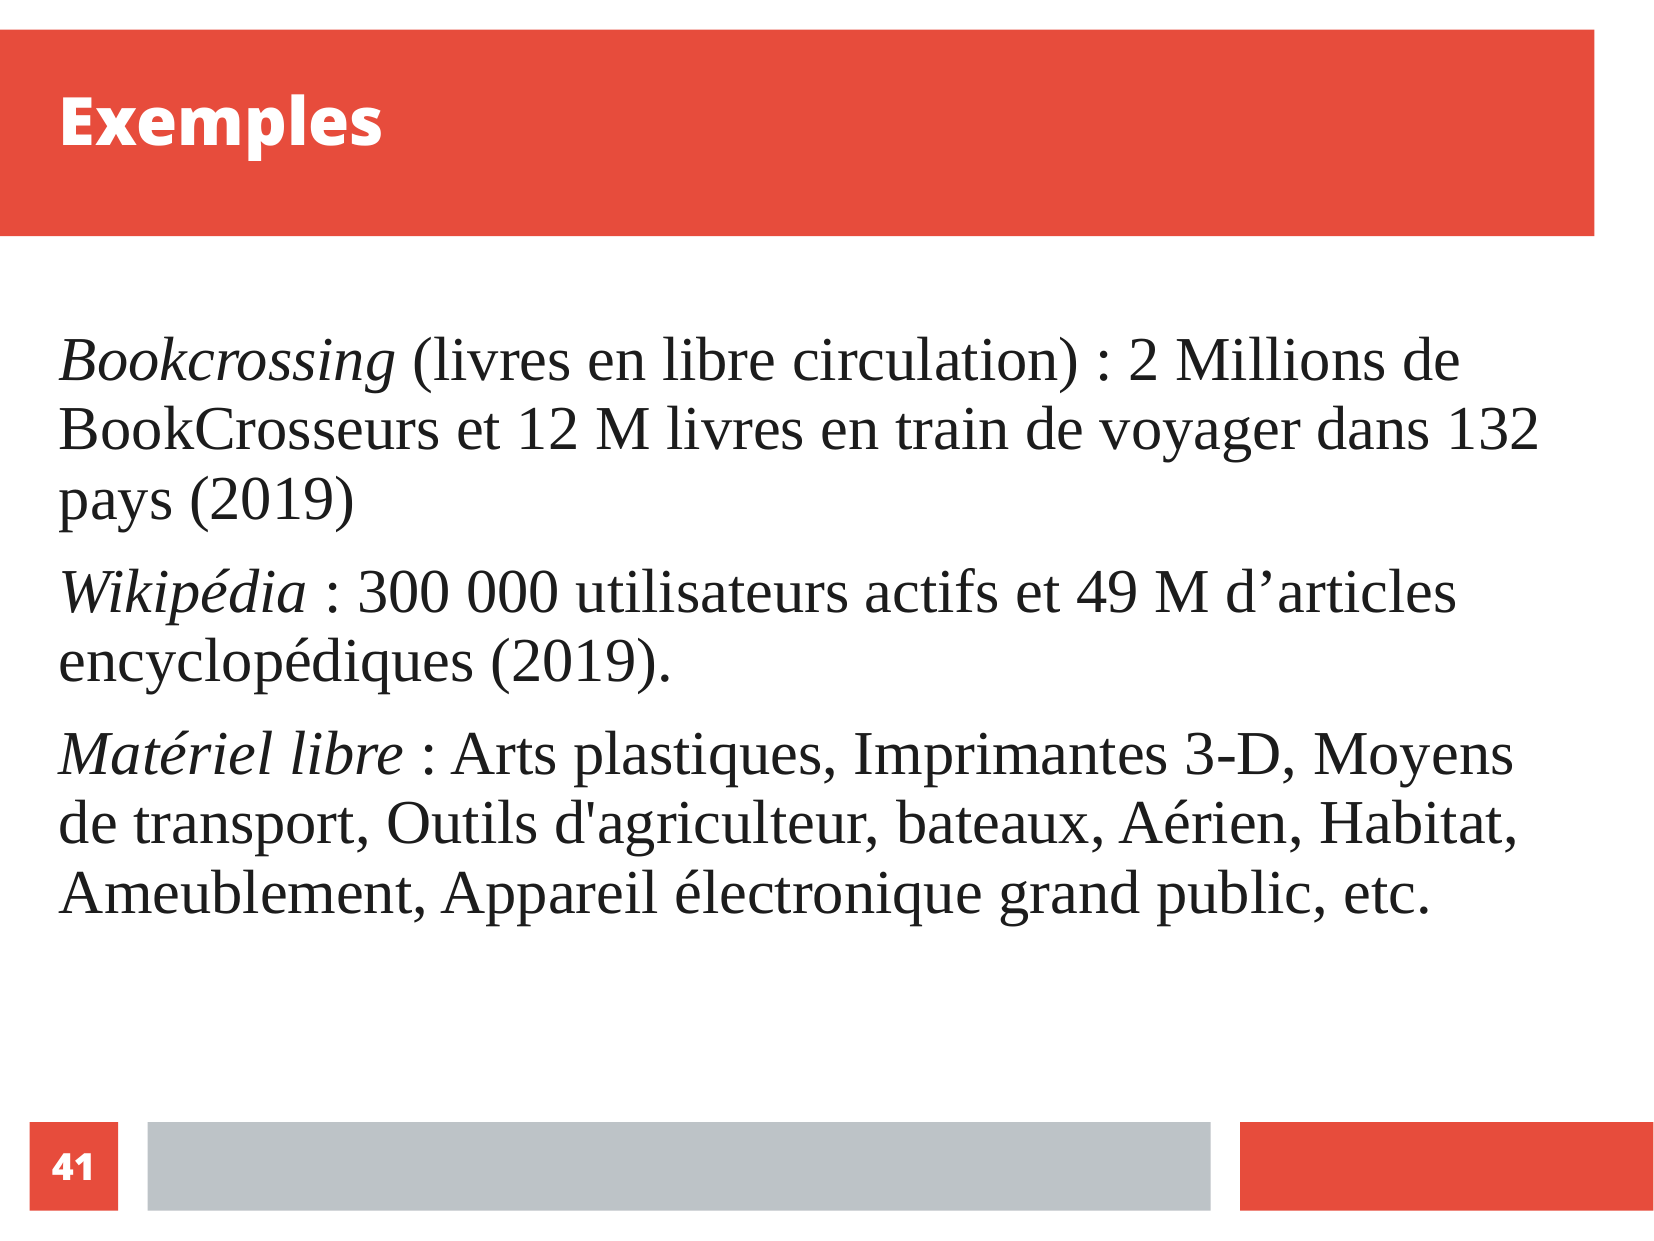

# Exemples
Bookcrossing (livres en libre circulation) : 2 Millions de BookCrosseurs et 12 M livres en train de voyager dans 132 pays (2019)
Wikipédia : 300 000 utilisateurs actifs et 49 M d’articles encyclopédiques (2019).
Matériel libre : Arts plastiques, Imprimantes 3-D, Moyens de transport, Outils d'agriculteur, bateaux, Aérien, Habitat, Ameublement, Appareil électronique grand public, etc.
41